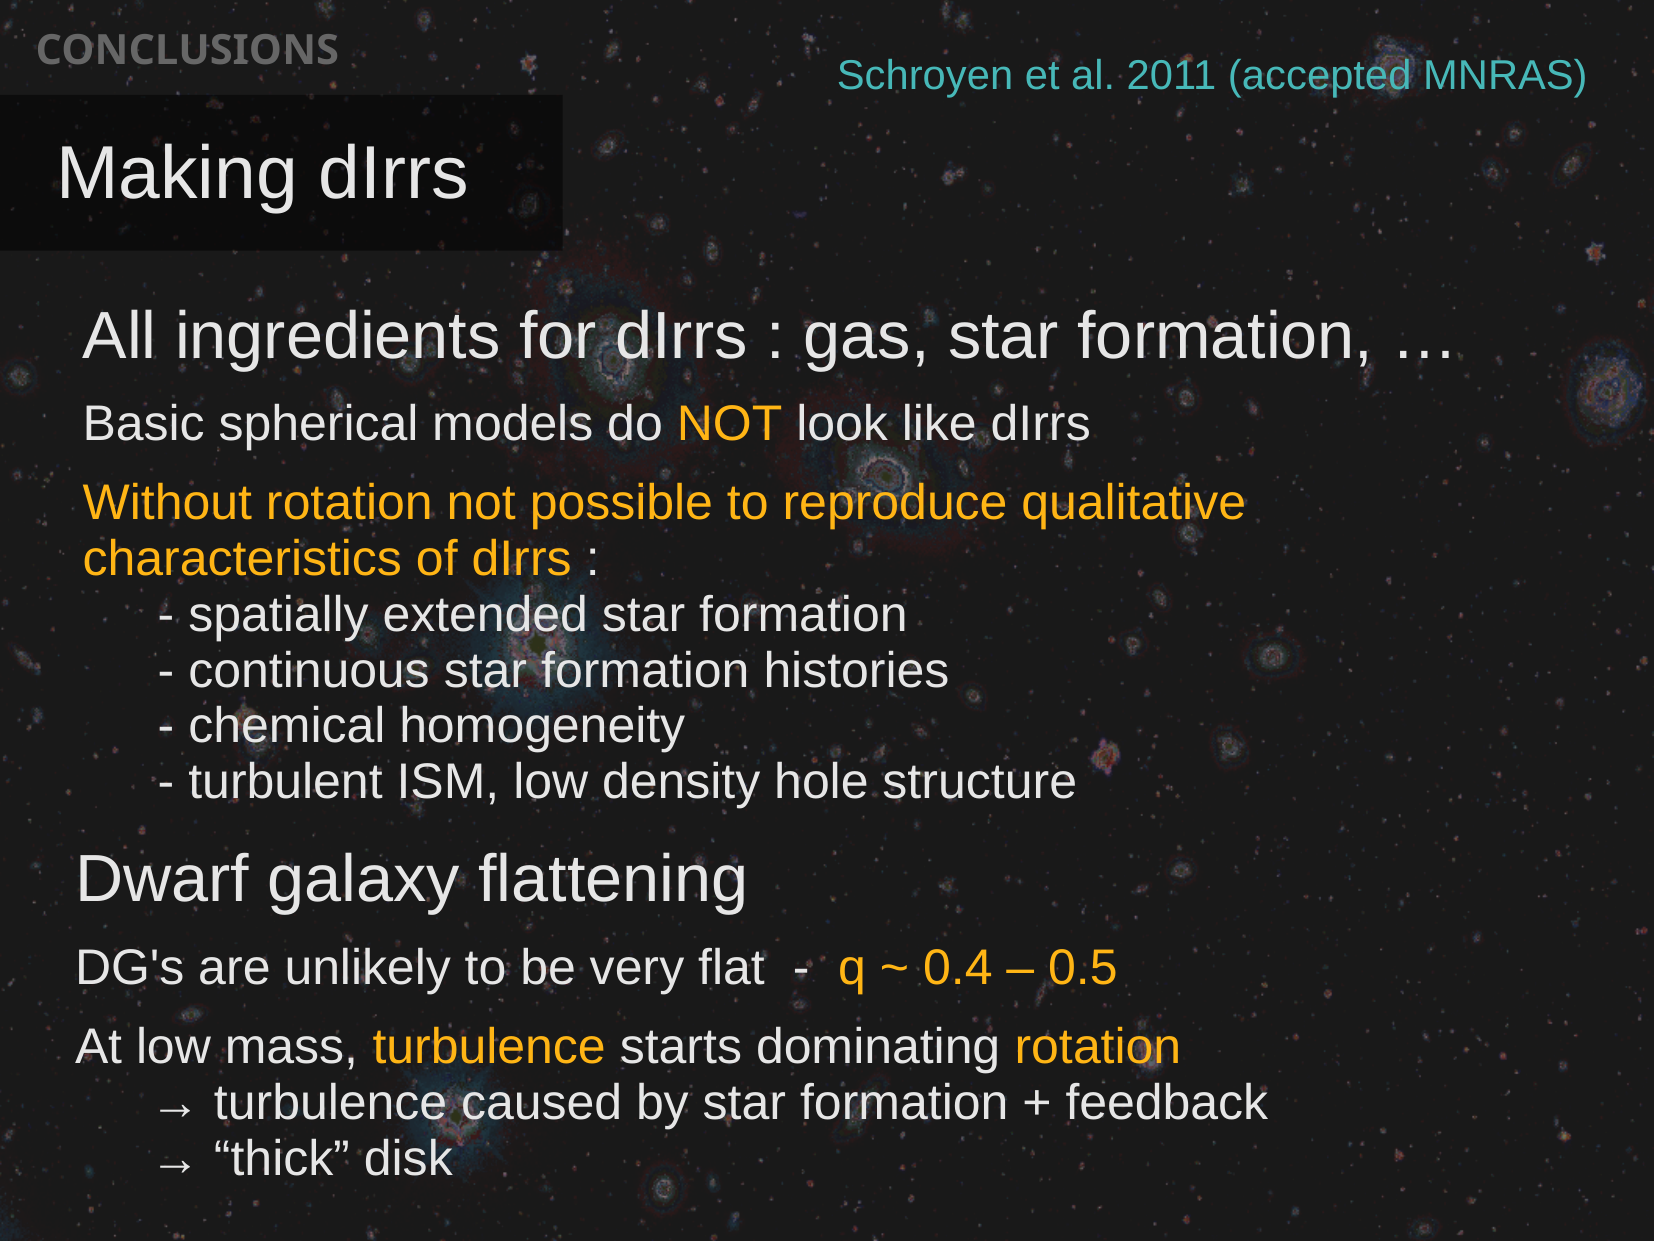

CONCLUSIONS
Schroyen et al. 2011 (accepted MNRAS)
Making dIrrs
# All ingredients for dIrrs : gas, star formation, …
Basic spherical models do NOT look like dIrrs
Without rotation not possible to reproduce qualitative characteristics of dIrrs :
	- spatially extended star formation
	- continuous star formation histories
	- chemical homogeneity
	- turbulent ISM, low density hole structure
Dwarf galaxy flattening
DG's are unlikely to be very flat - q ~ 0.4 – 0.5
At low mass, turbulence starts dominating rotation
	→ turbulence caused by star formation + feedback
	→ “thick” disk